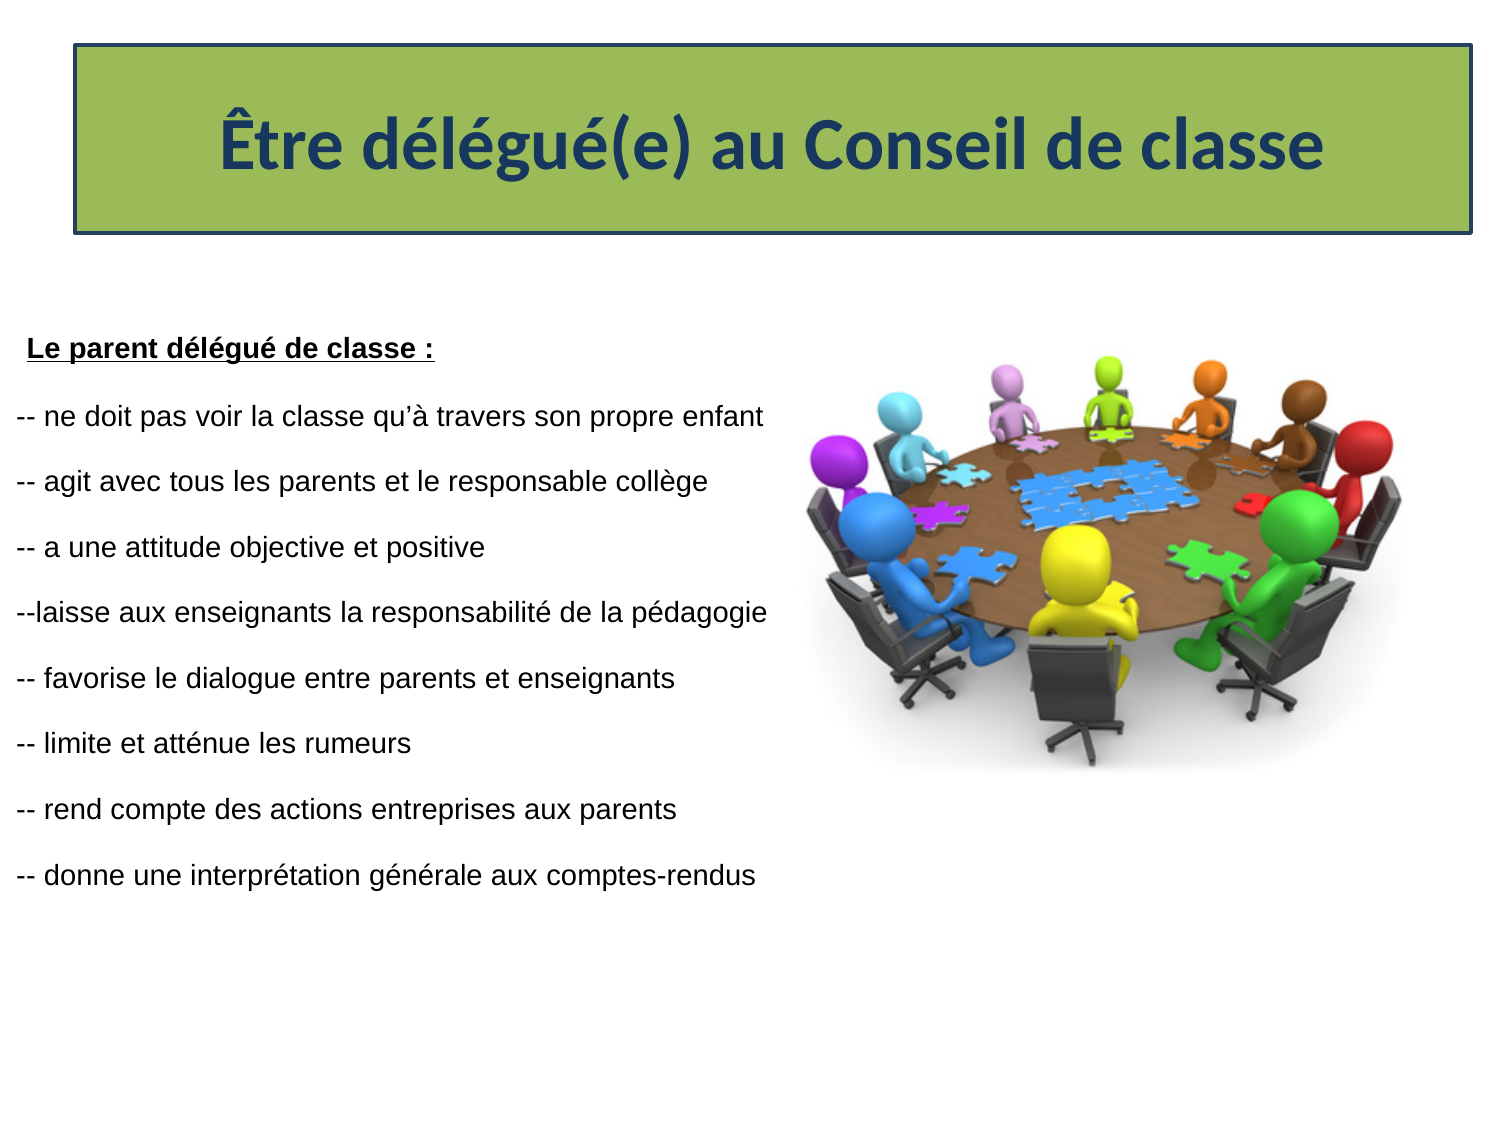

# Être délégué(e) au Conseil de classe
 Le parent délégué de classe :
-- ne doit pas voir la classe qu’à travers son propre enfant
-- agit avec tous les parents et le responsable collège
-- a une attitude objective et positive
--laisse aux enseignants la responsabilité de la pédagogie
-- favorise le dialogue entre parents et enseignants
-- limite et atténue les rumeurs
-- rend compte des actions entreprises aux parents
-- donne une interprétation générale aux comptes-rendus